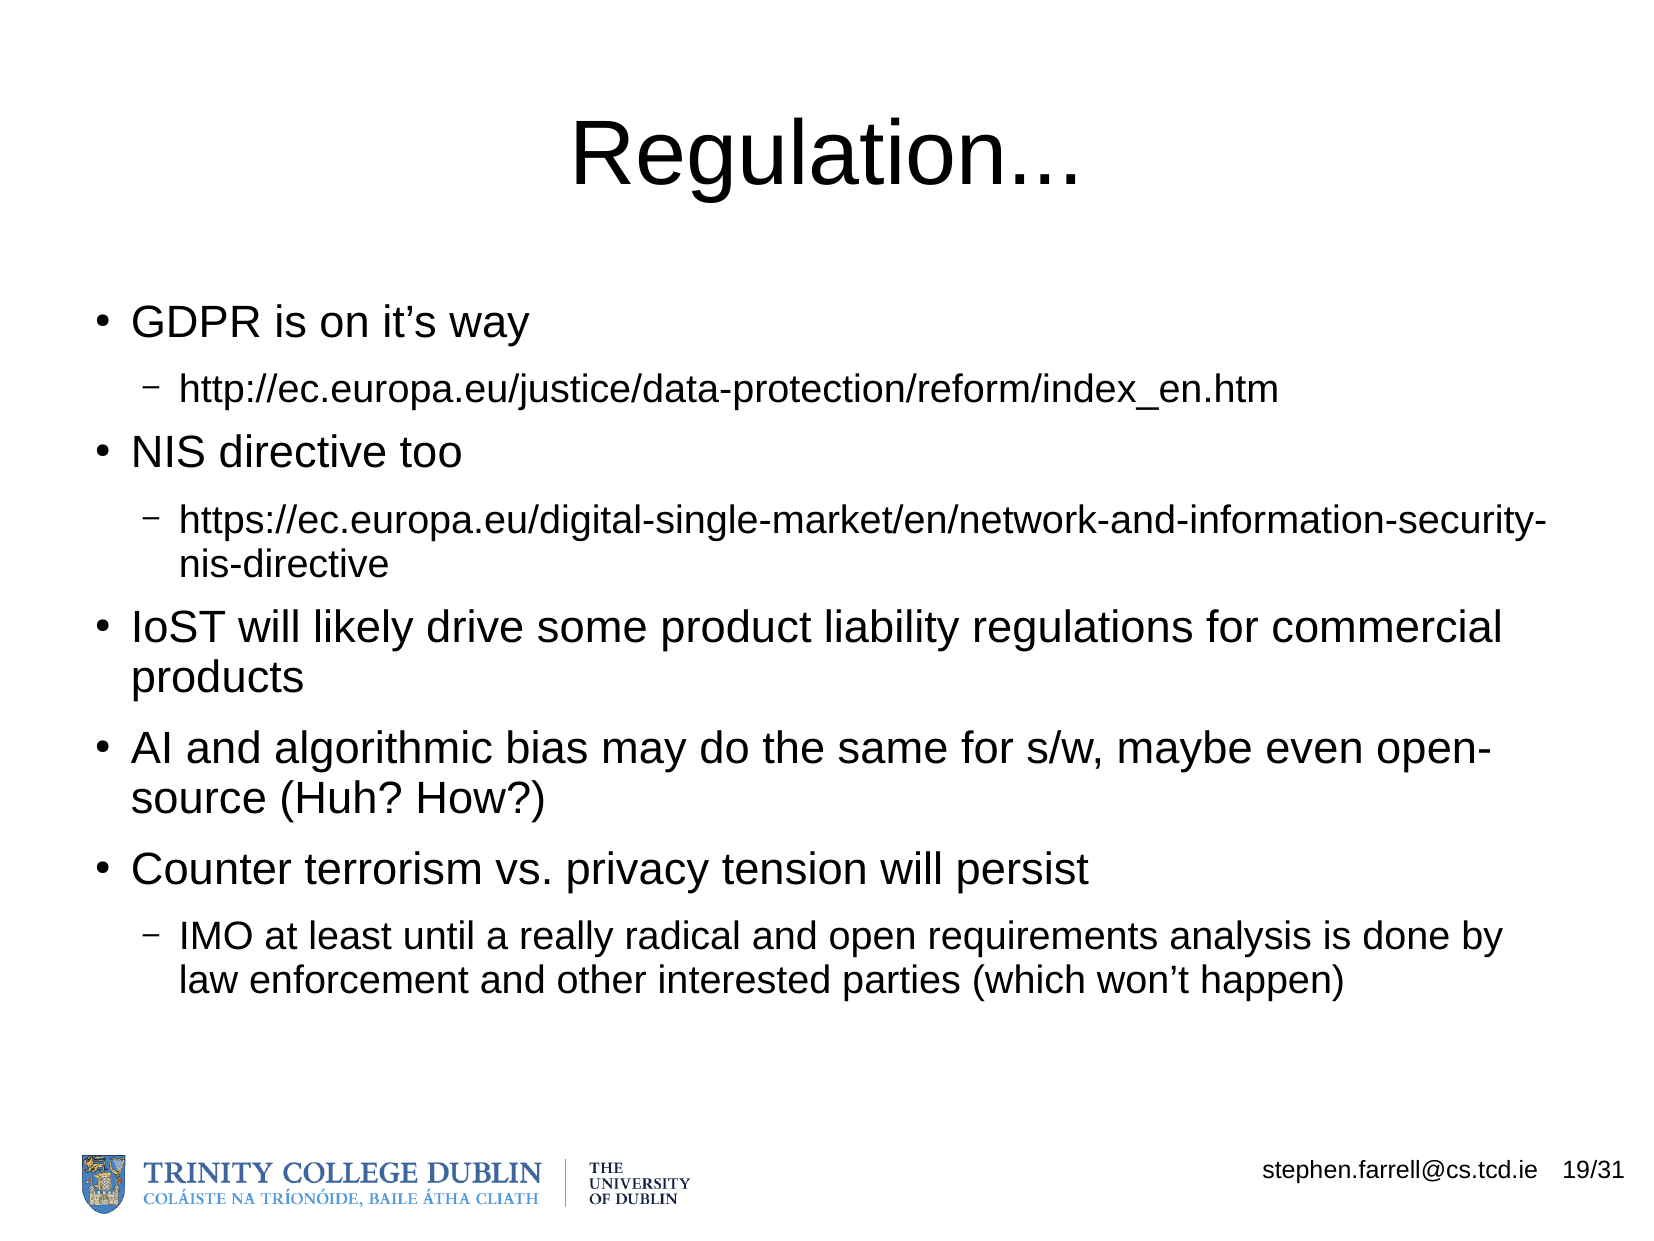

# Regulation...
GDPR is on it’s way
http://ec.europa.eu/justice/data-protection/reform/index_en.htm
NIS directive too
https://ec.europa.eu/digital-single-market/en/network-and-information-security-nis-directive
IoST will likely drive some product liability regulations for commercial products
AI and algorithmic bias may do the same for s/w, maybe even open-source (Huh? How?)
Counter terrorism vs. privacy tension will persist
IMO at least until a really radical and open requirements analysis is done by law enforcement and other interested parties (which won’t happen)